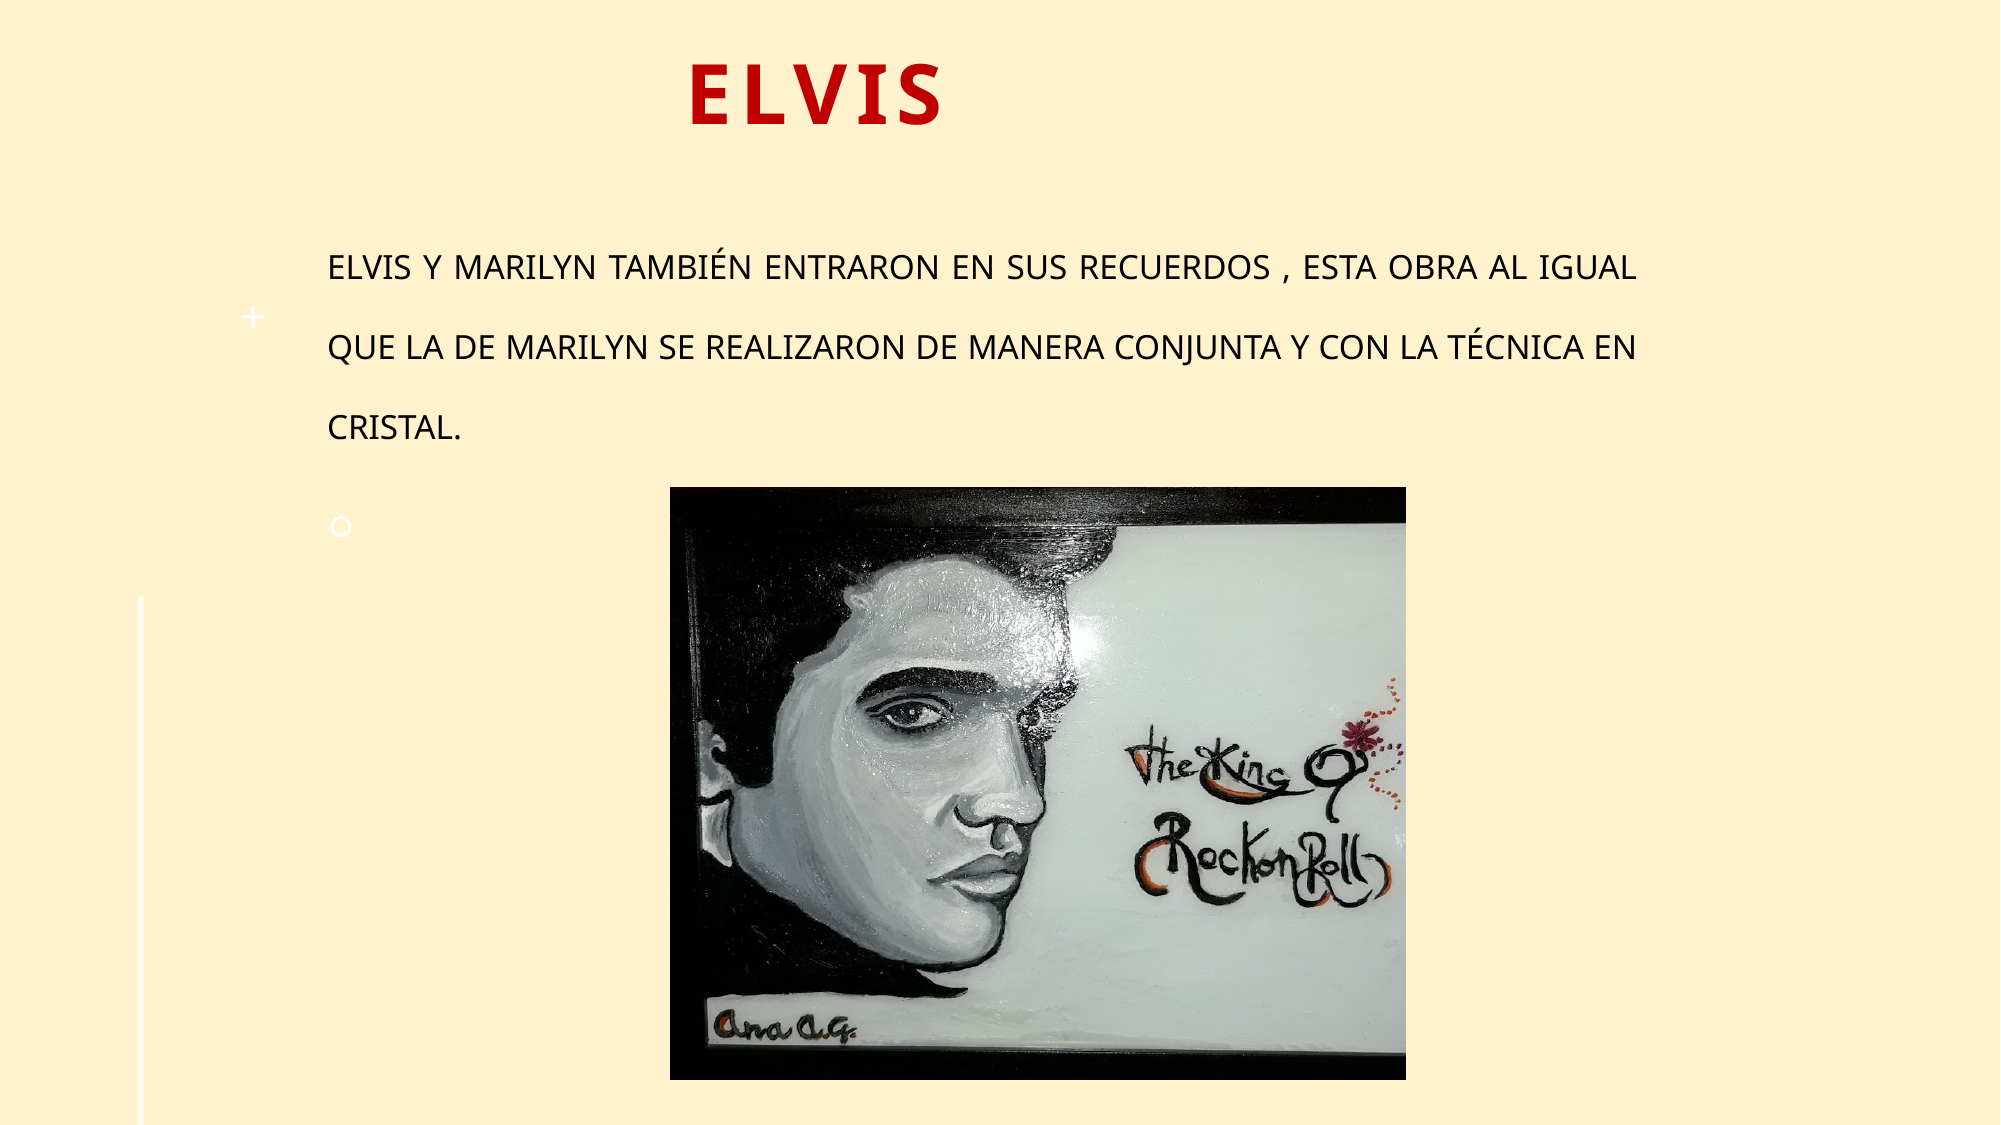

ELVIS
# ELVIS Y MARILYN TAMBIÉN ENTRARON EN SUS RECUERDOS , ESTA OBRA AL IGUAL QUE LA DE MARILYN SE REALIZARON DE MANERA CONJUNTA Y CON LA TÉCNICA EN CRISTAL.